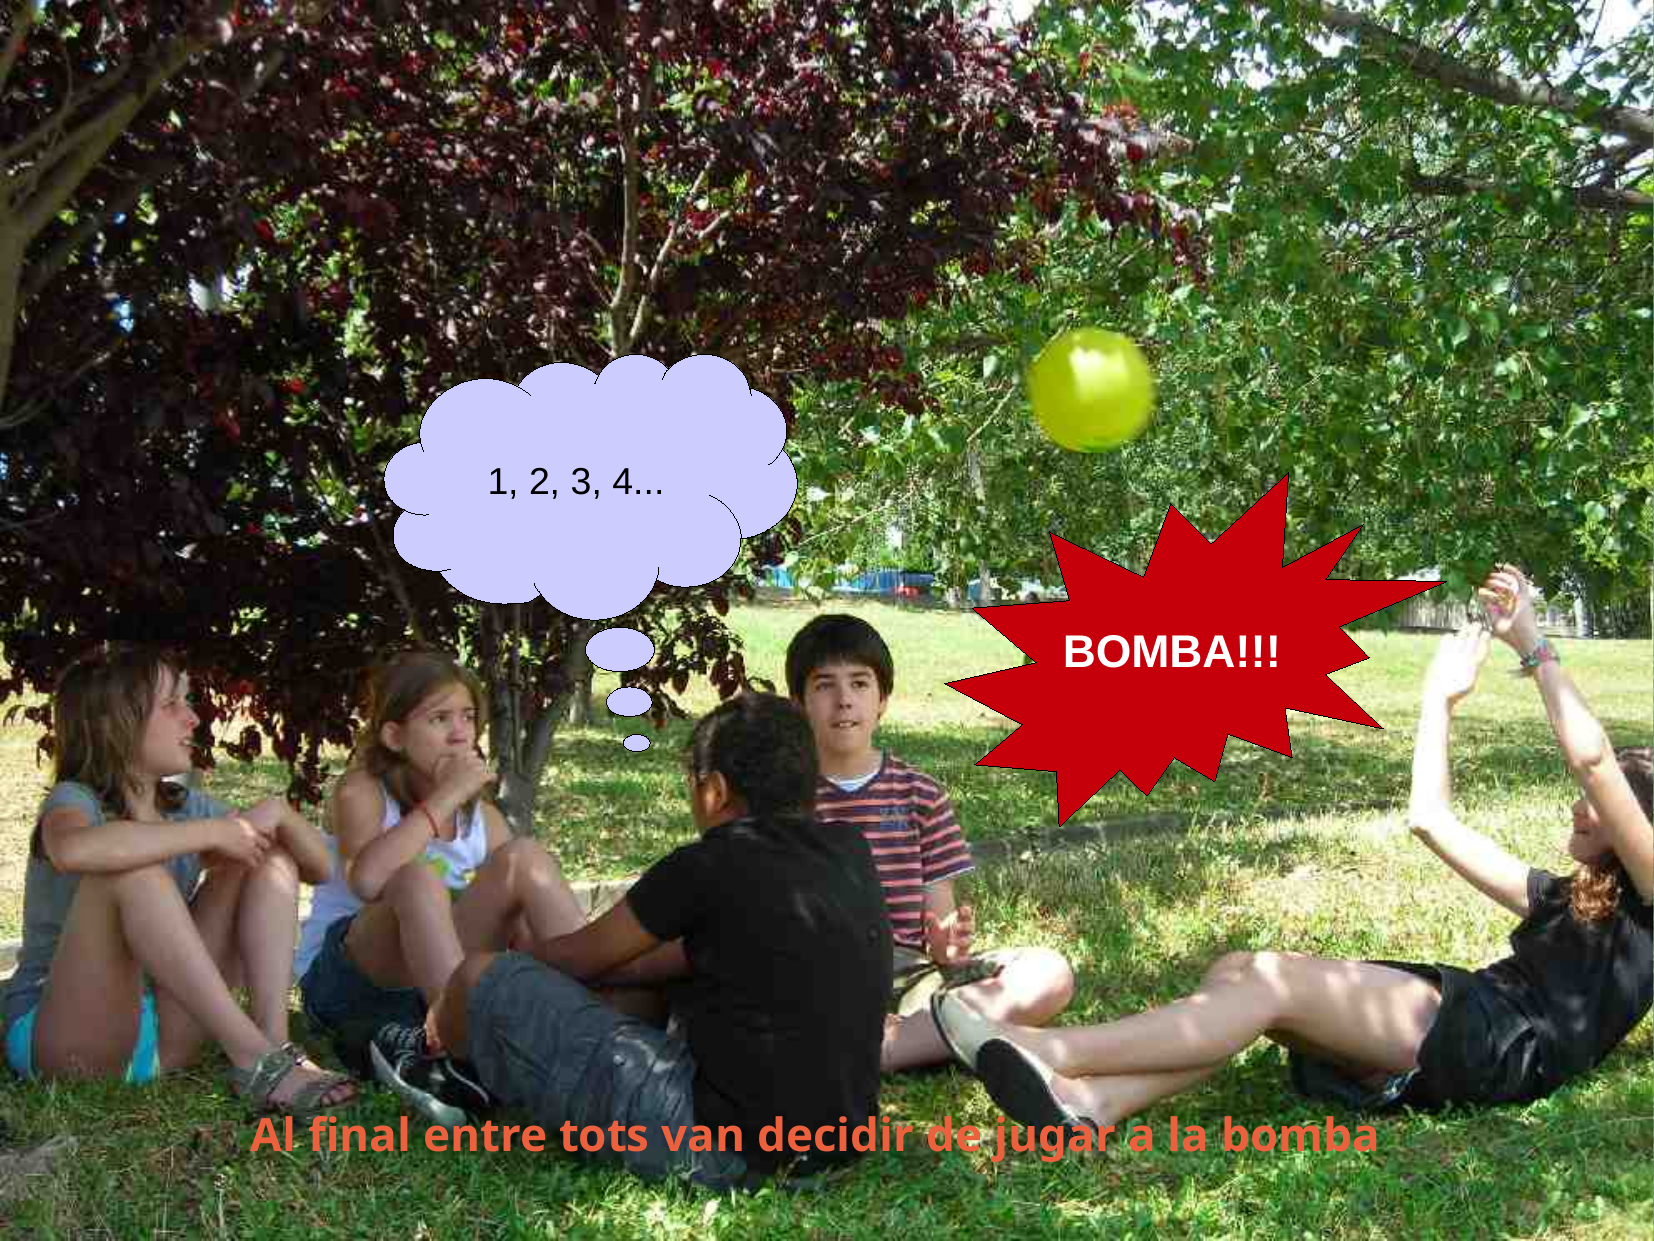

1, 2, 3, 4...
BOMBA!!!
Al final entre tots van decidir de jugar a la bomba